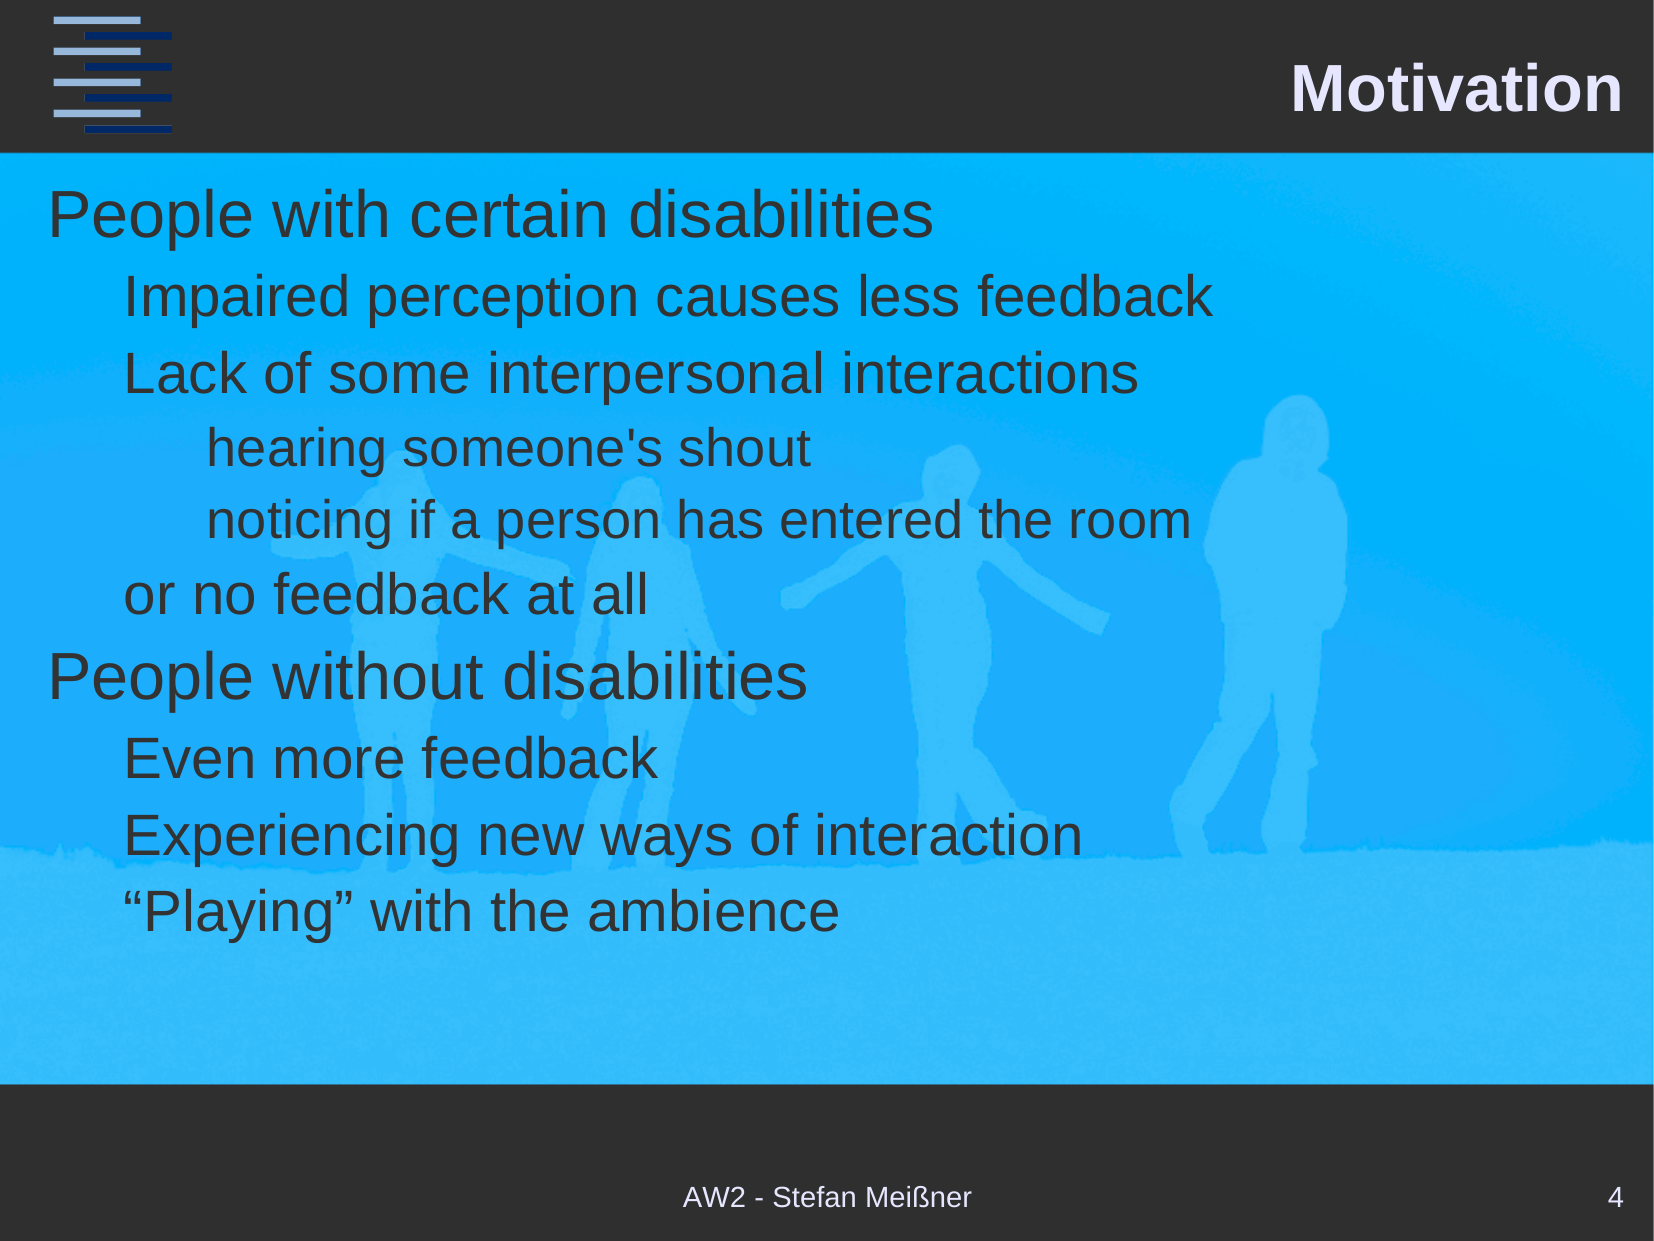

# Motivation
People with certain disabilities
Impaired perception causes less feedback
Lack of some interpersonal interactions
hearing someone's shout
noticing if a person has entered the room
or no feedback at all
People without disabilities
Even more feedback
Experiencing new ways of interaction
“Playing” with the ambience
AW2 - Stefan Meißner
4